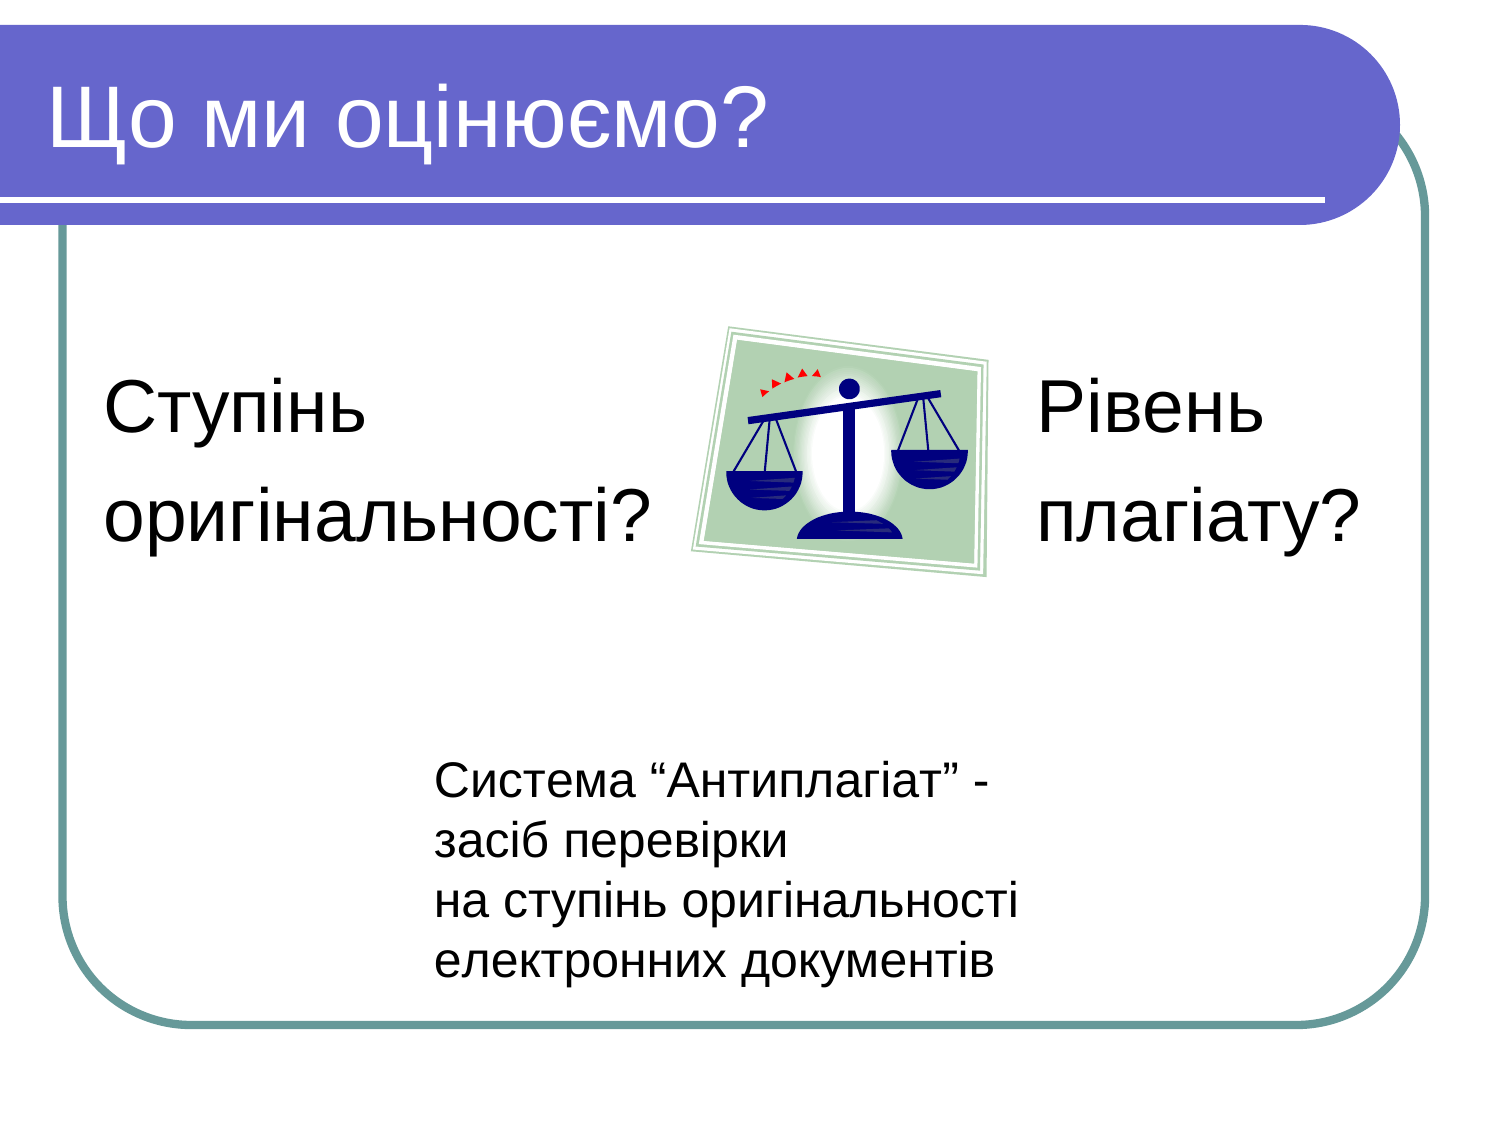

# Що ми оцінюємо?
Ступінь
оригінальності?
Рівень
плагіату?
Система “Антиплагіат” -
засіб перевірки
на ступінь оригінальності
електронних документів